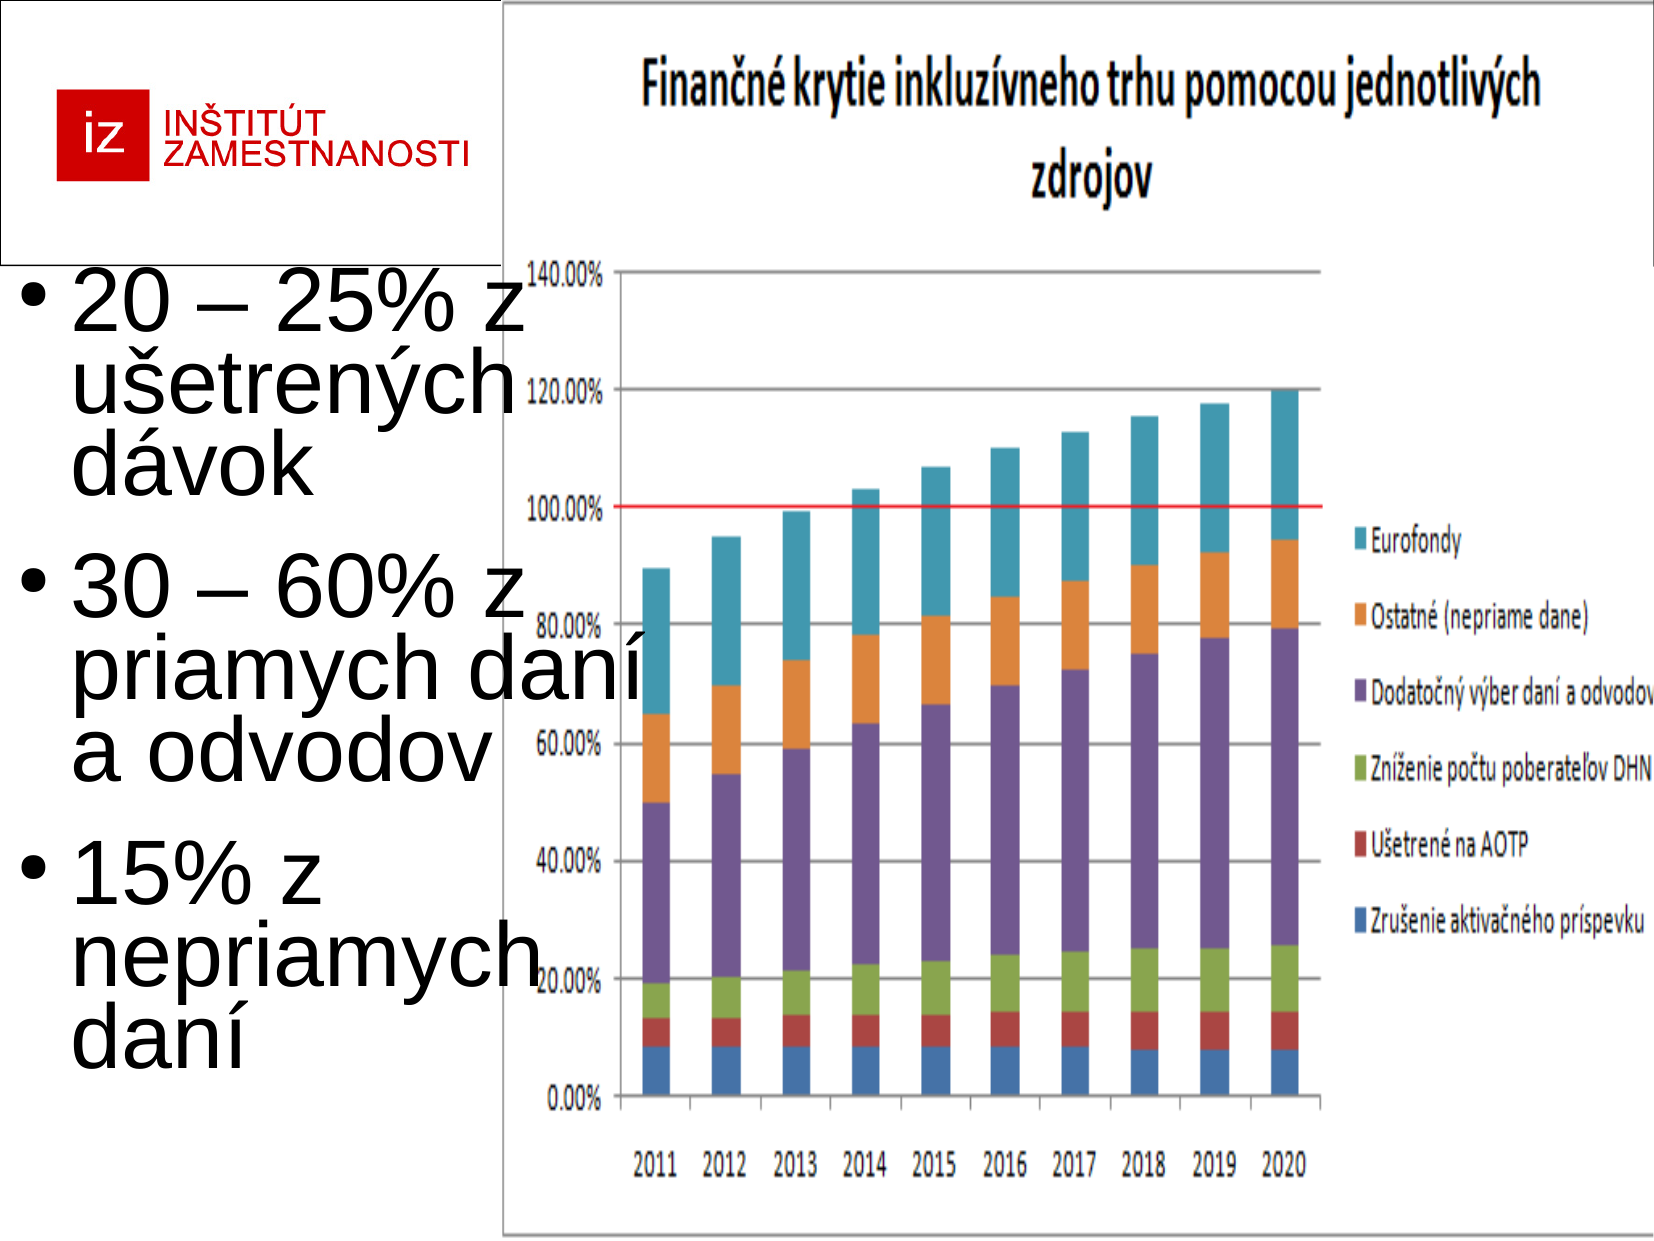

# Zdroje financovania
20 – 25% z ušetrených dávok
30 – 60% z priamych daní a odvodov
15% z nepriamych daní